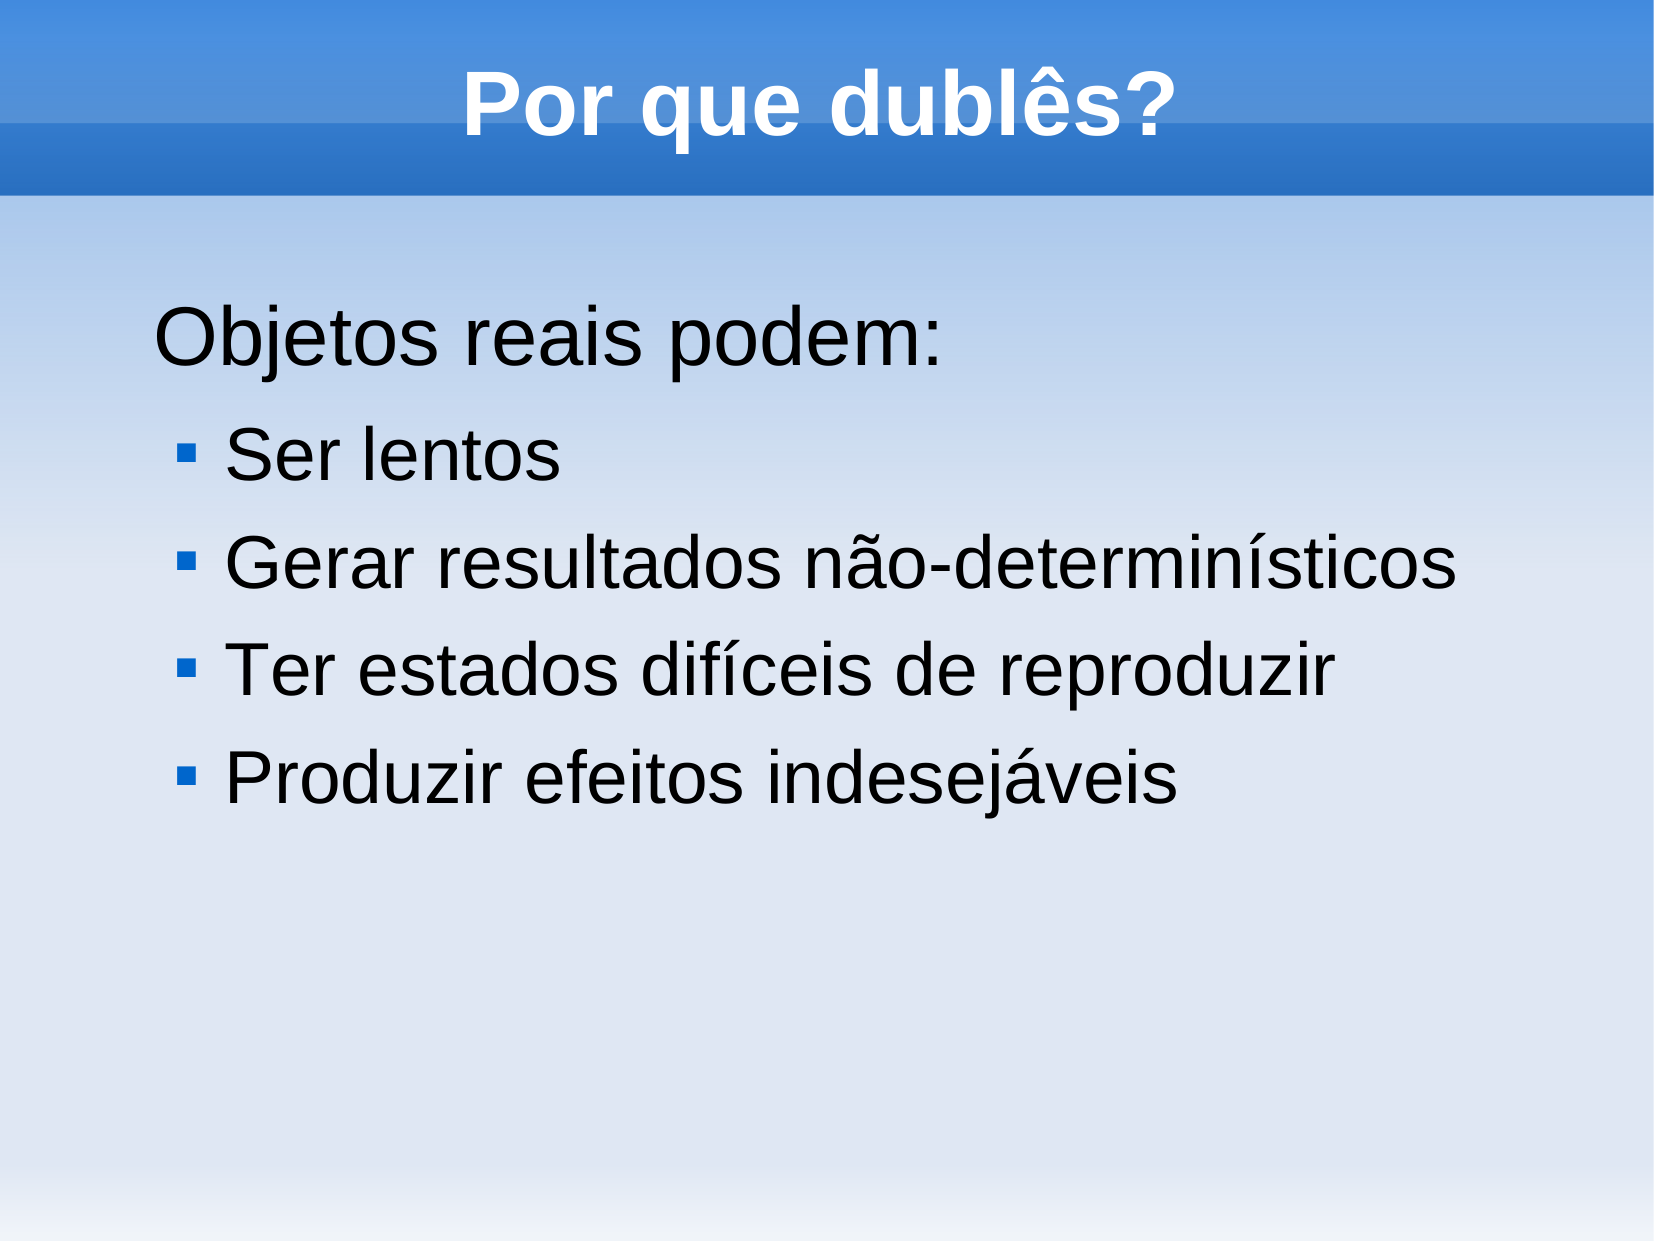

# Por que dublês?
Objetos reais podem:
Ser lentos
Gerar resultados não-determinísticos
Ter estados difíceis de reproduzir
Produzir efeitos indesejáveis